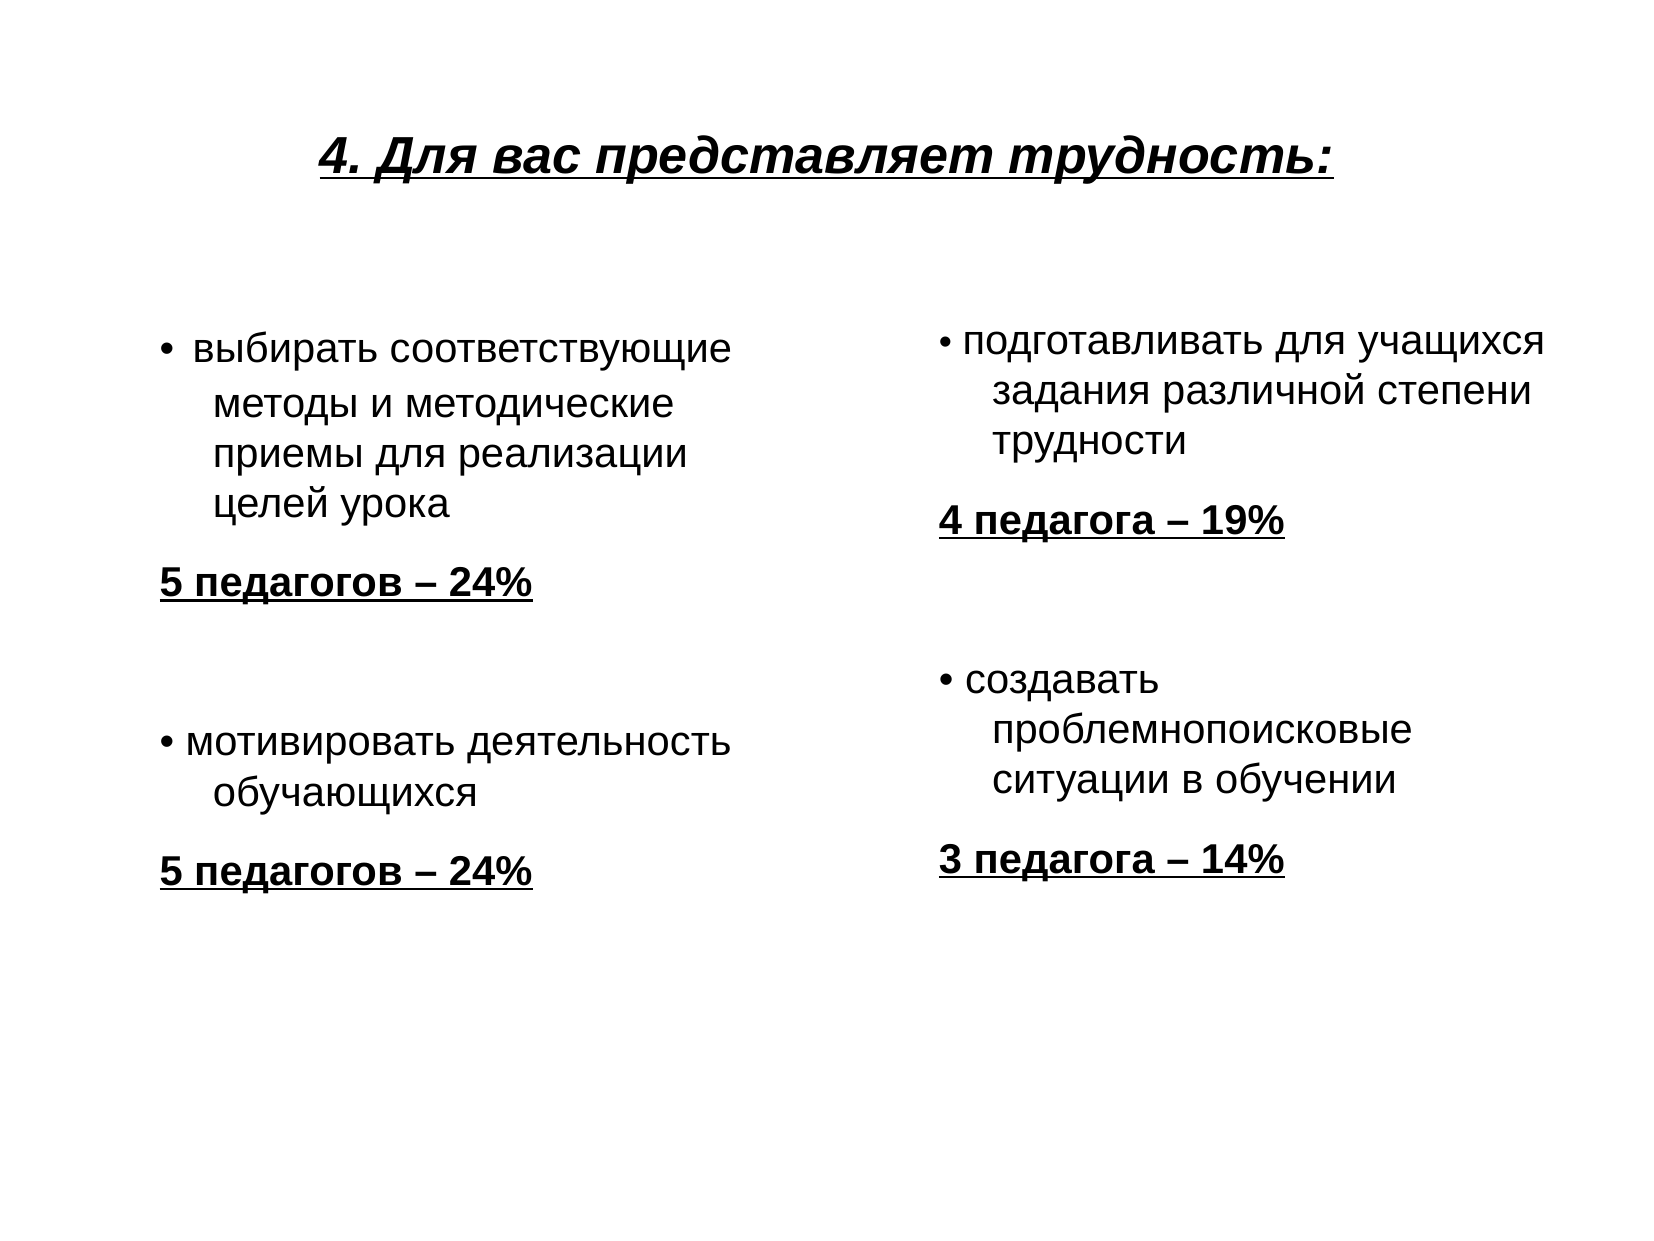

# 4. Для вас представляет трудность:
• выбирать соответствующие методы и методические приемы для реализации целей урока
5 педагогов – 24%
• мотивировать деятельность обучающихся
5 педагогов – 24%
• подготавливать для учащихся задания различной степени трудности
4 педагога – 19%
• создавать проблемнопоисковые ситуации в обучении
3 педагога – 14%